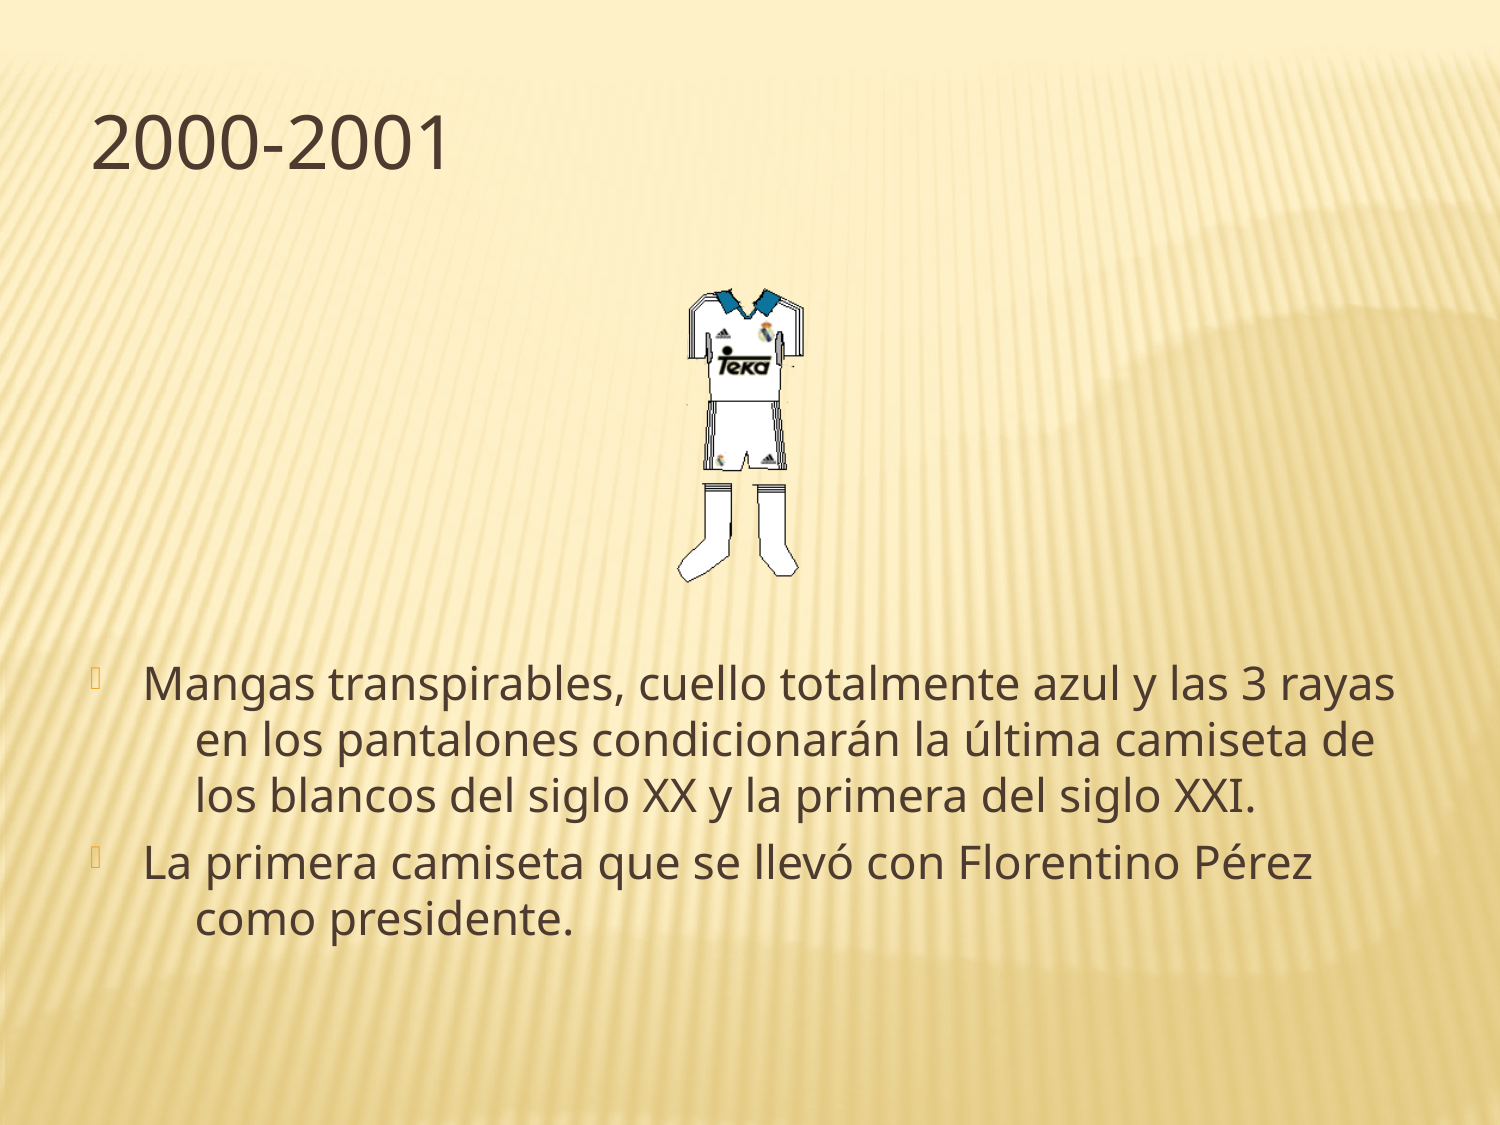

# 2000-2001
Mangas transpirables, cuello totalmente azul y las 3 rayas en los pantalones condicionarán la última camiseta de los blancos del siglo XX y la primera del siglo XXI.
La primera camiseta que se llevó con Florentino Pérez como presidente.